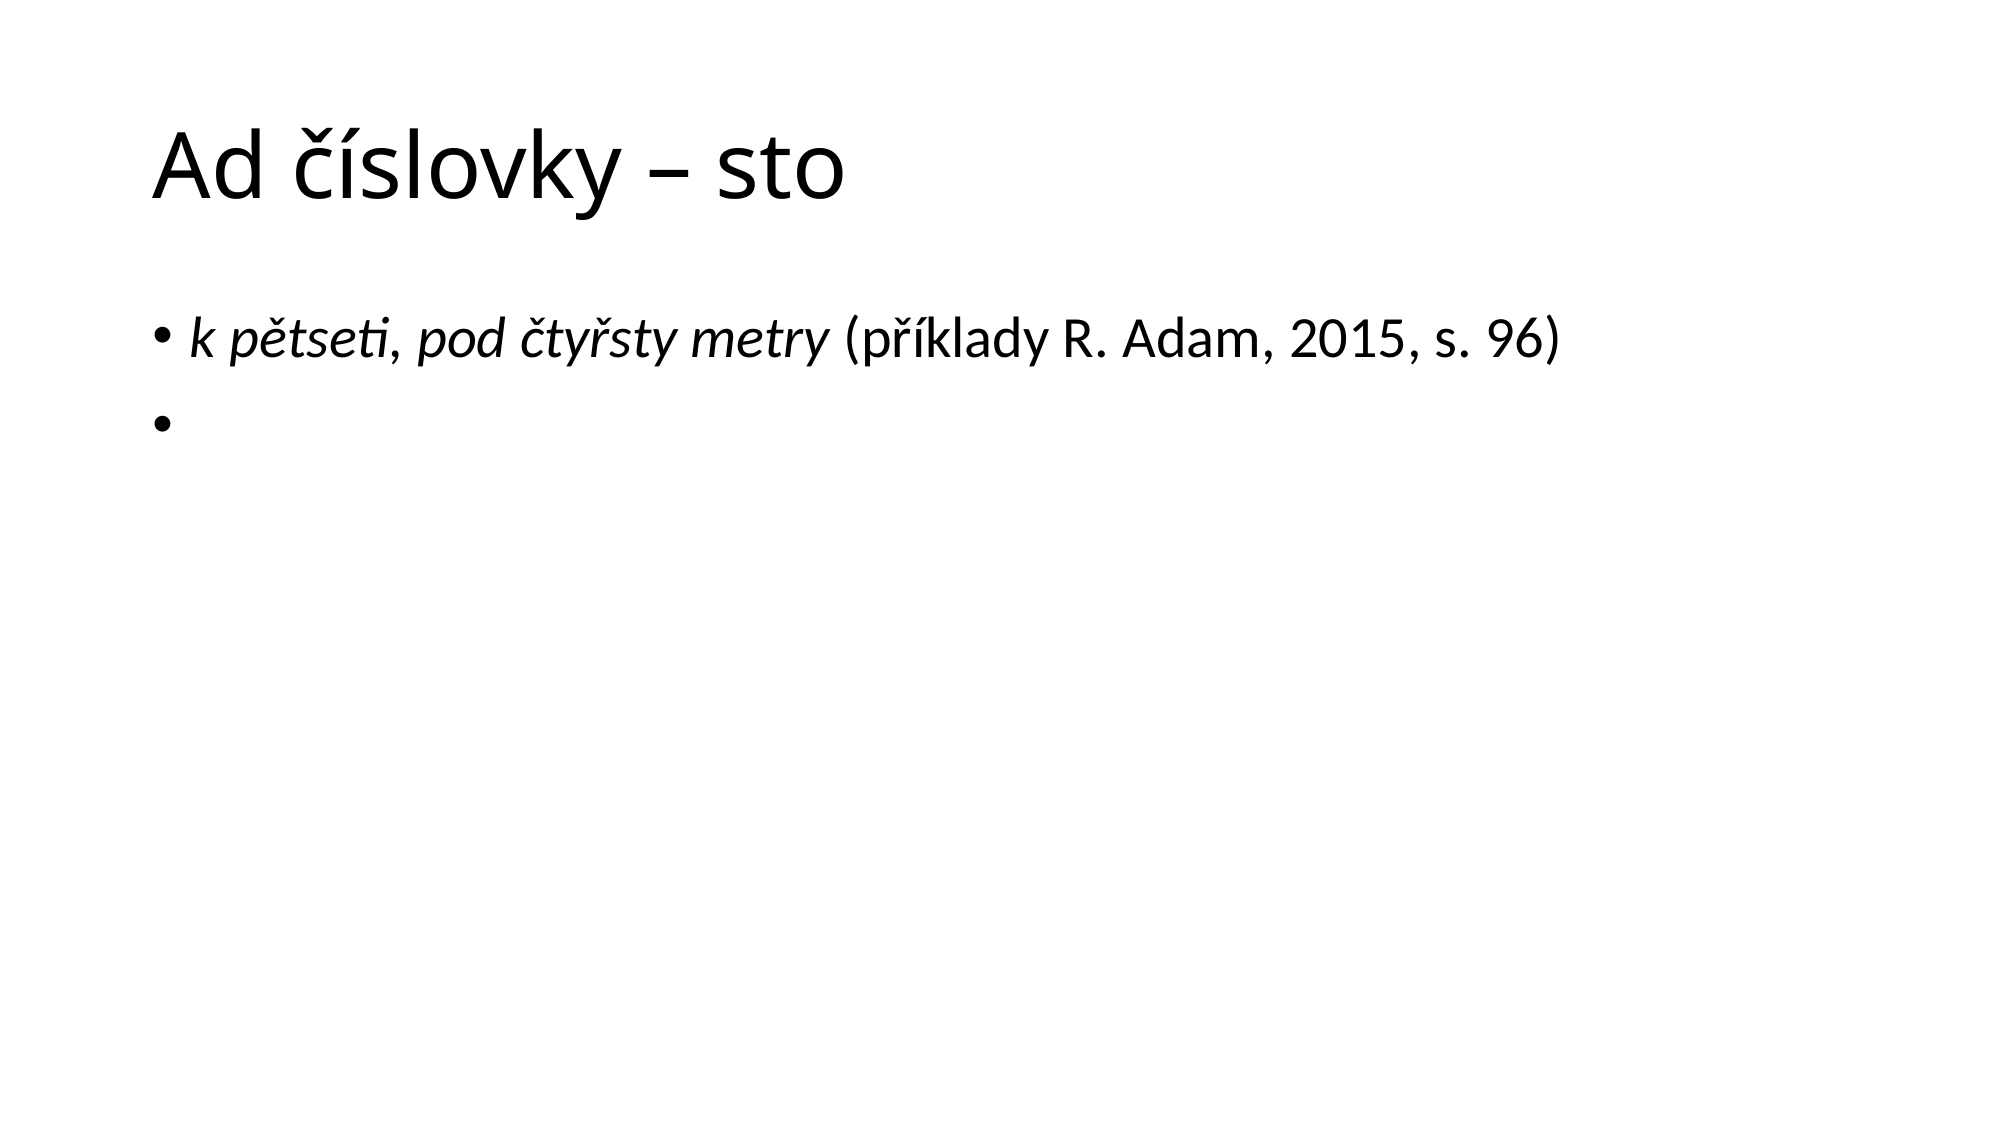

# Ad číslovky – sto
k pětseti, pod čtyřsty metry (příklady R. Adam, 2015, s. 96)